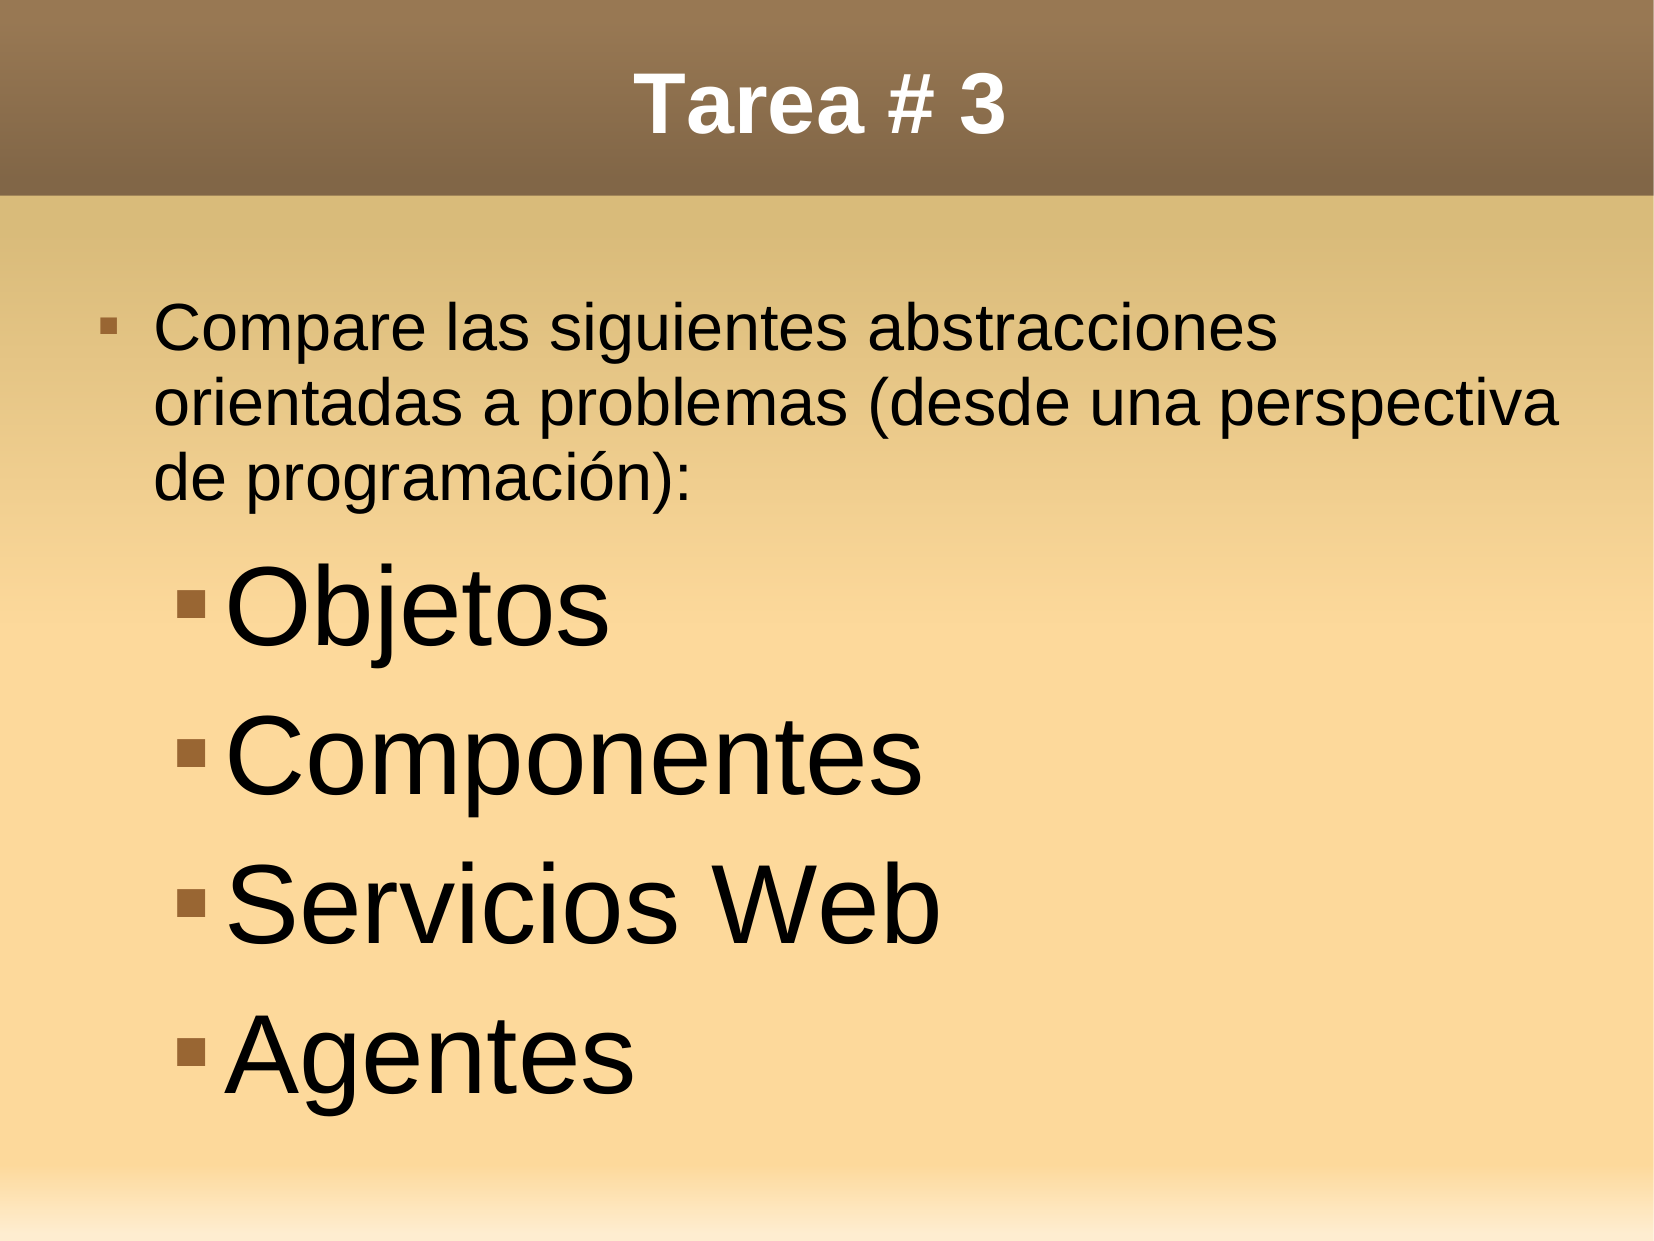

# Tarea # 3
Compare las siguientes abstracciones orientadas a problemas (desde una perspectiva de programación):
Objetos
Componentes
Servicios Web
Agentes